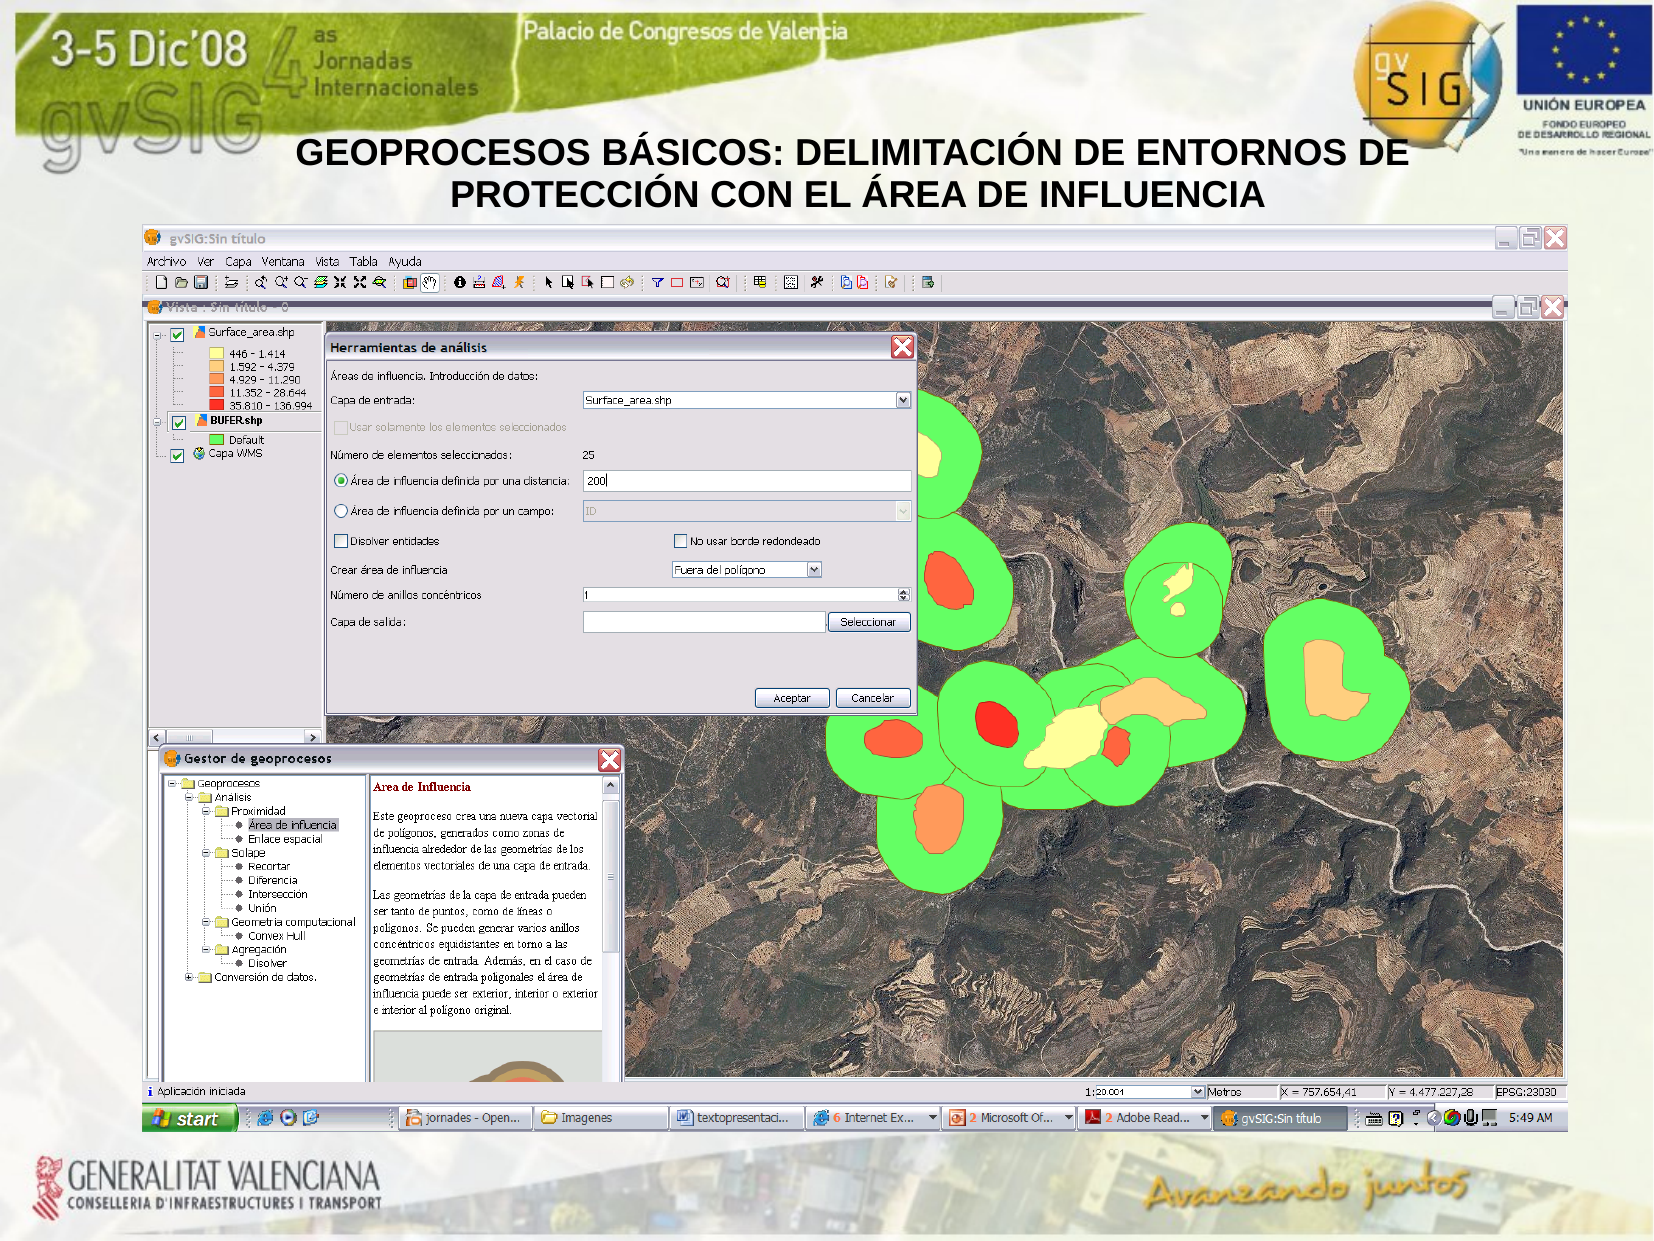

GEOPROCESOS BÁSICOS: DELIMITACIÓN DE ENTORNOS DE
 PROTECCIÓN CON EL ÁREA DE INFLUENCIA